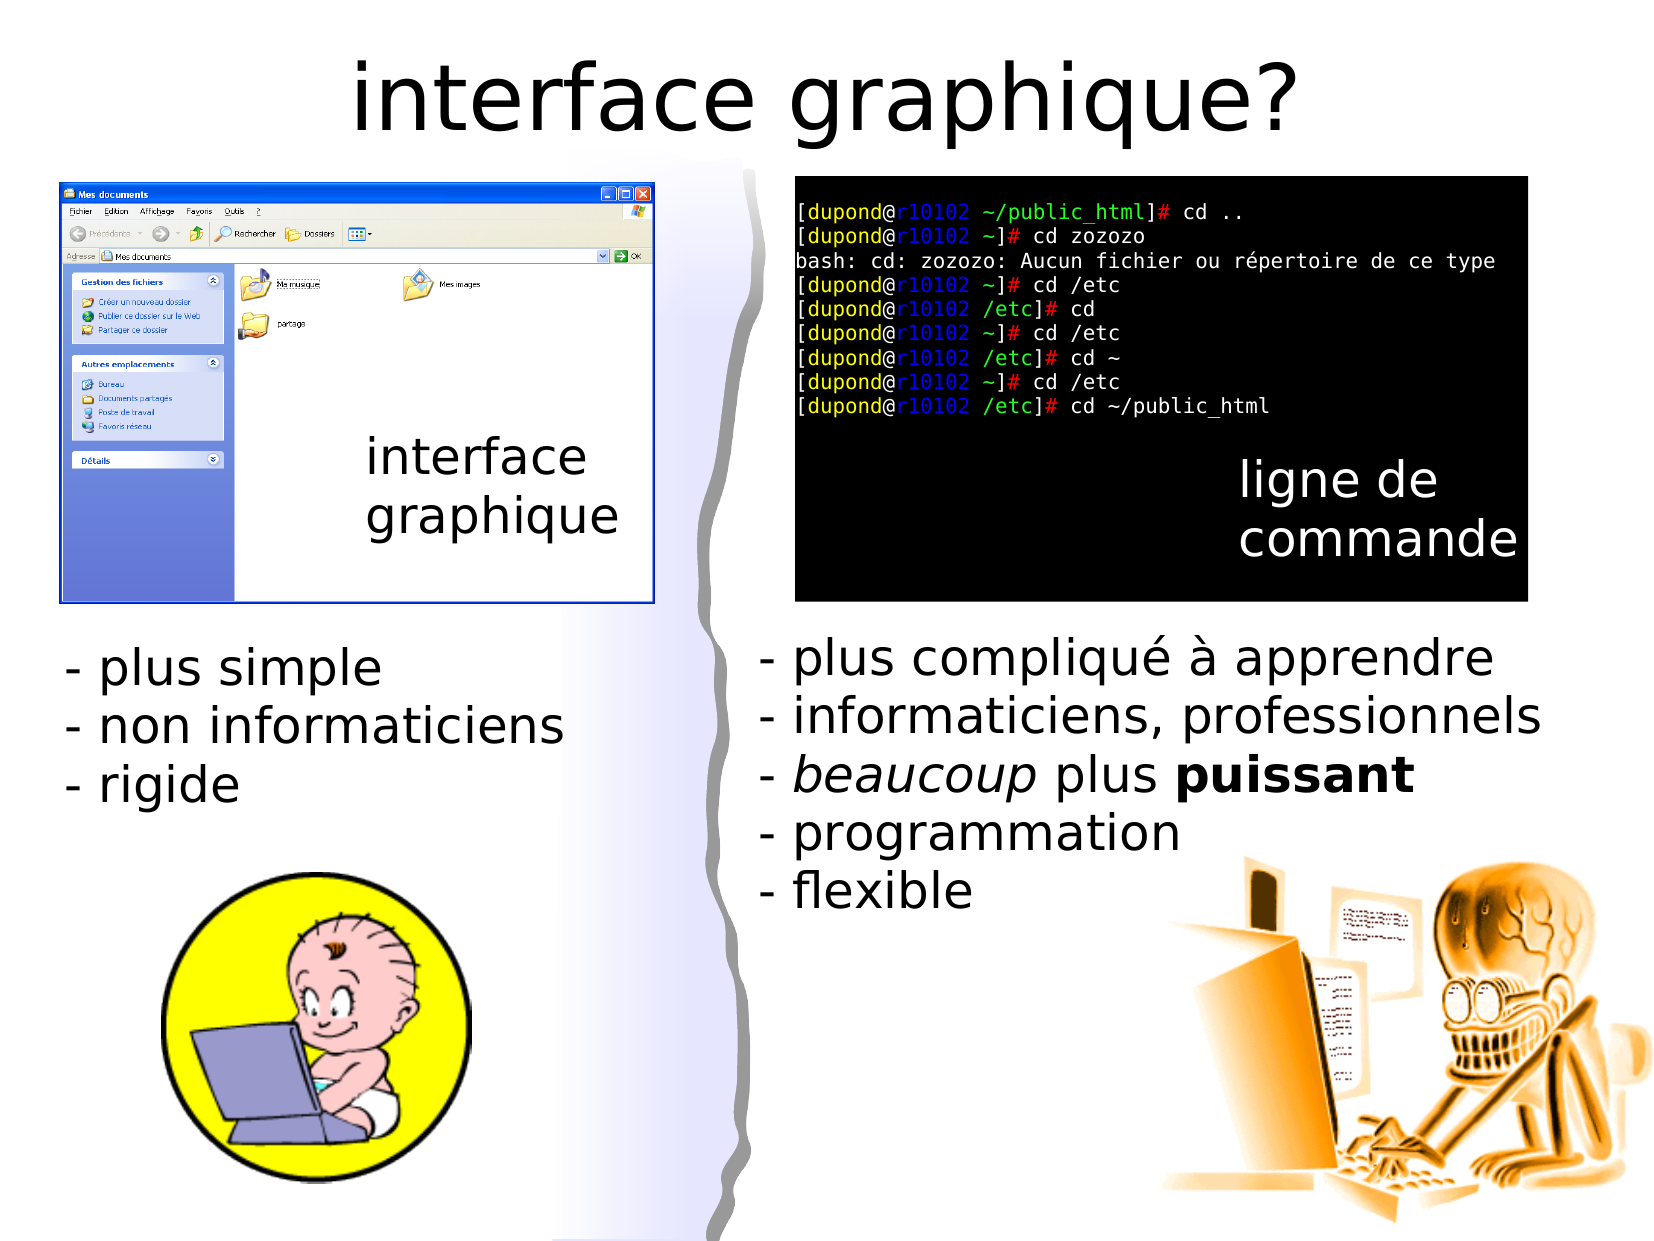

# interface graphique?
[dupond@r10102 ~/public_html]# cd ..
[dupond@r10102 ~]# cd zozozo
bash: cd: zozozo: Aucun fichier ou répertoire de ce type
[dupond@r10102 ~]# cd /etc
[dupond@r10102 /etc]# cd
[dupond@r10102 ~]# cd /etc
[dupond@r10102 /etc]# cd ~
[dupond@r10102 ~]# cd /etc
[dupond@r10102 /etc]# cd ~/public_html
interface graphique
ligne de commande
- plus compliqué à apprendre
- informaticiens, professionnels
- beaucoup plus puissant
- programmation
- flexible
- plus simple
- non informaticiens
- rigide